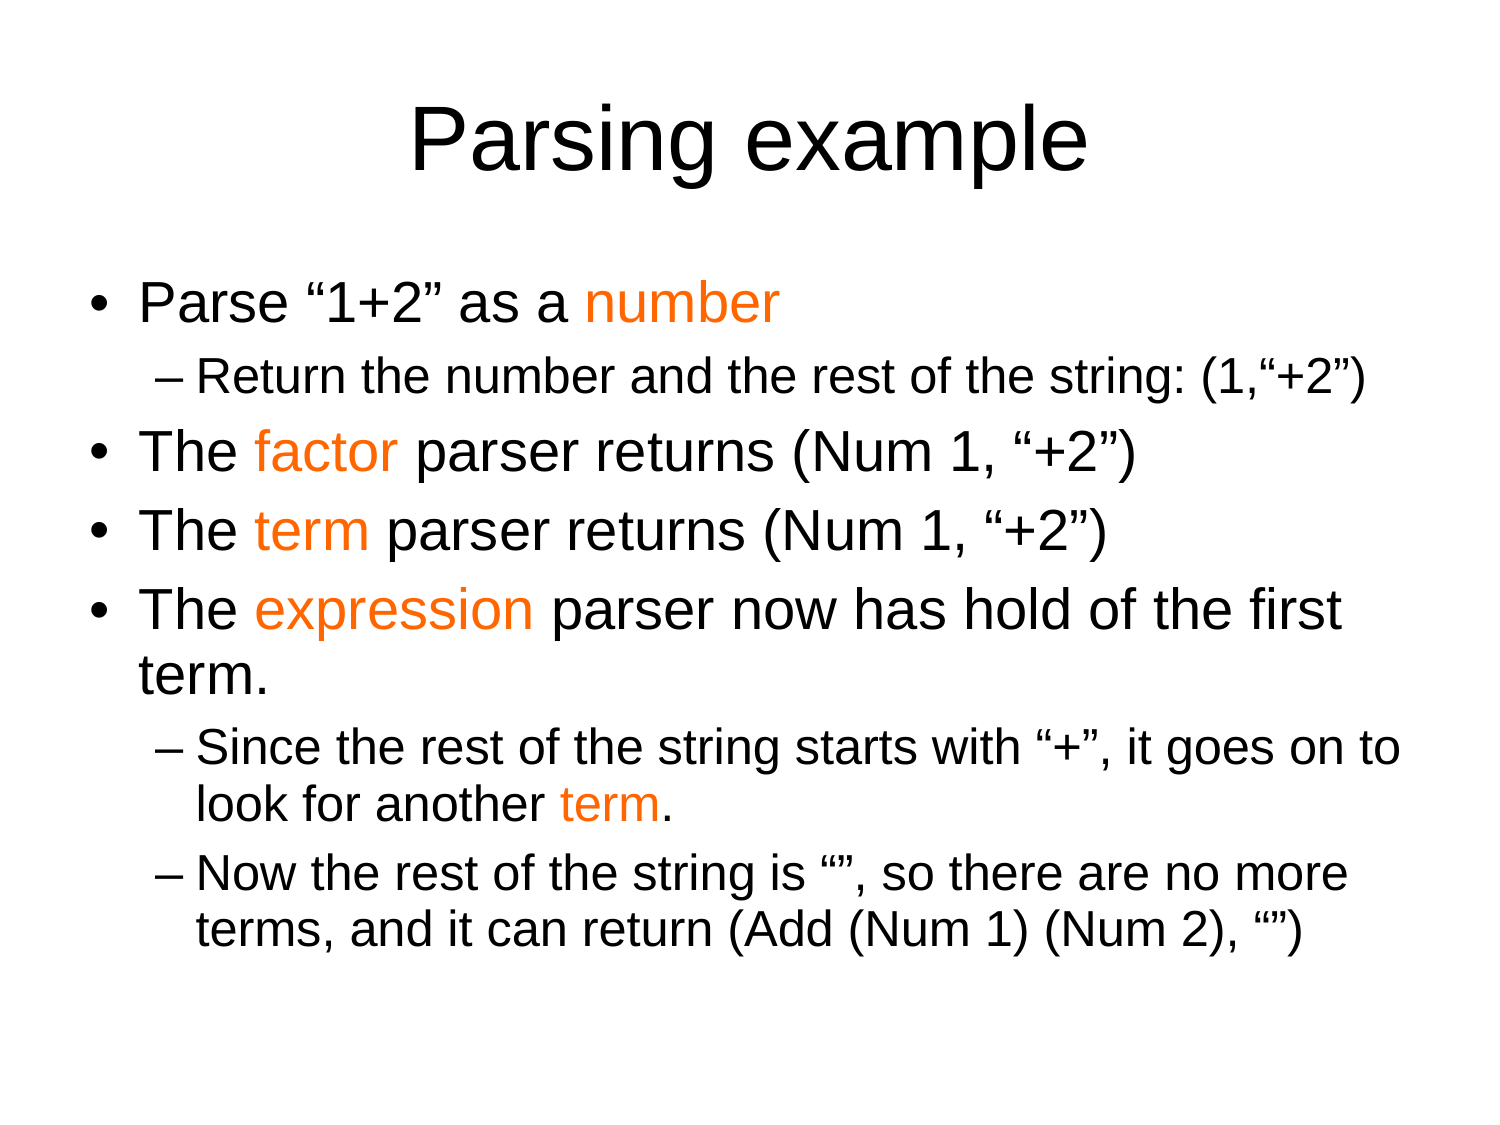

# Parsing example
Parse “1+2” as a number
Return the number and the rest of the string: (1,“+2”)
The factor parser returns (Num 1, “+2”)
The term parser returns (Num 1, “+2”)
The expression parser now has hold of the first term.
Since the rest of the string starts with “+”, it goes on to look for another term.
Now the rest of the string is “”, so there are no more terms, and it can return (Add (Num 1) (Num 2), “”)